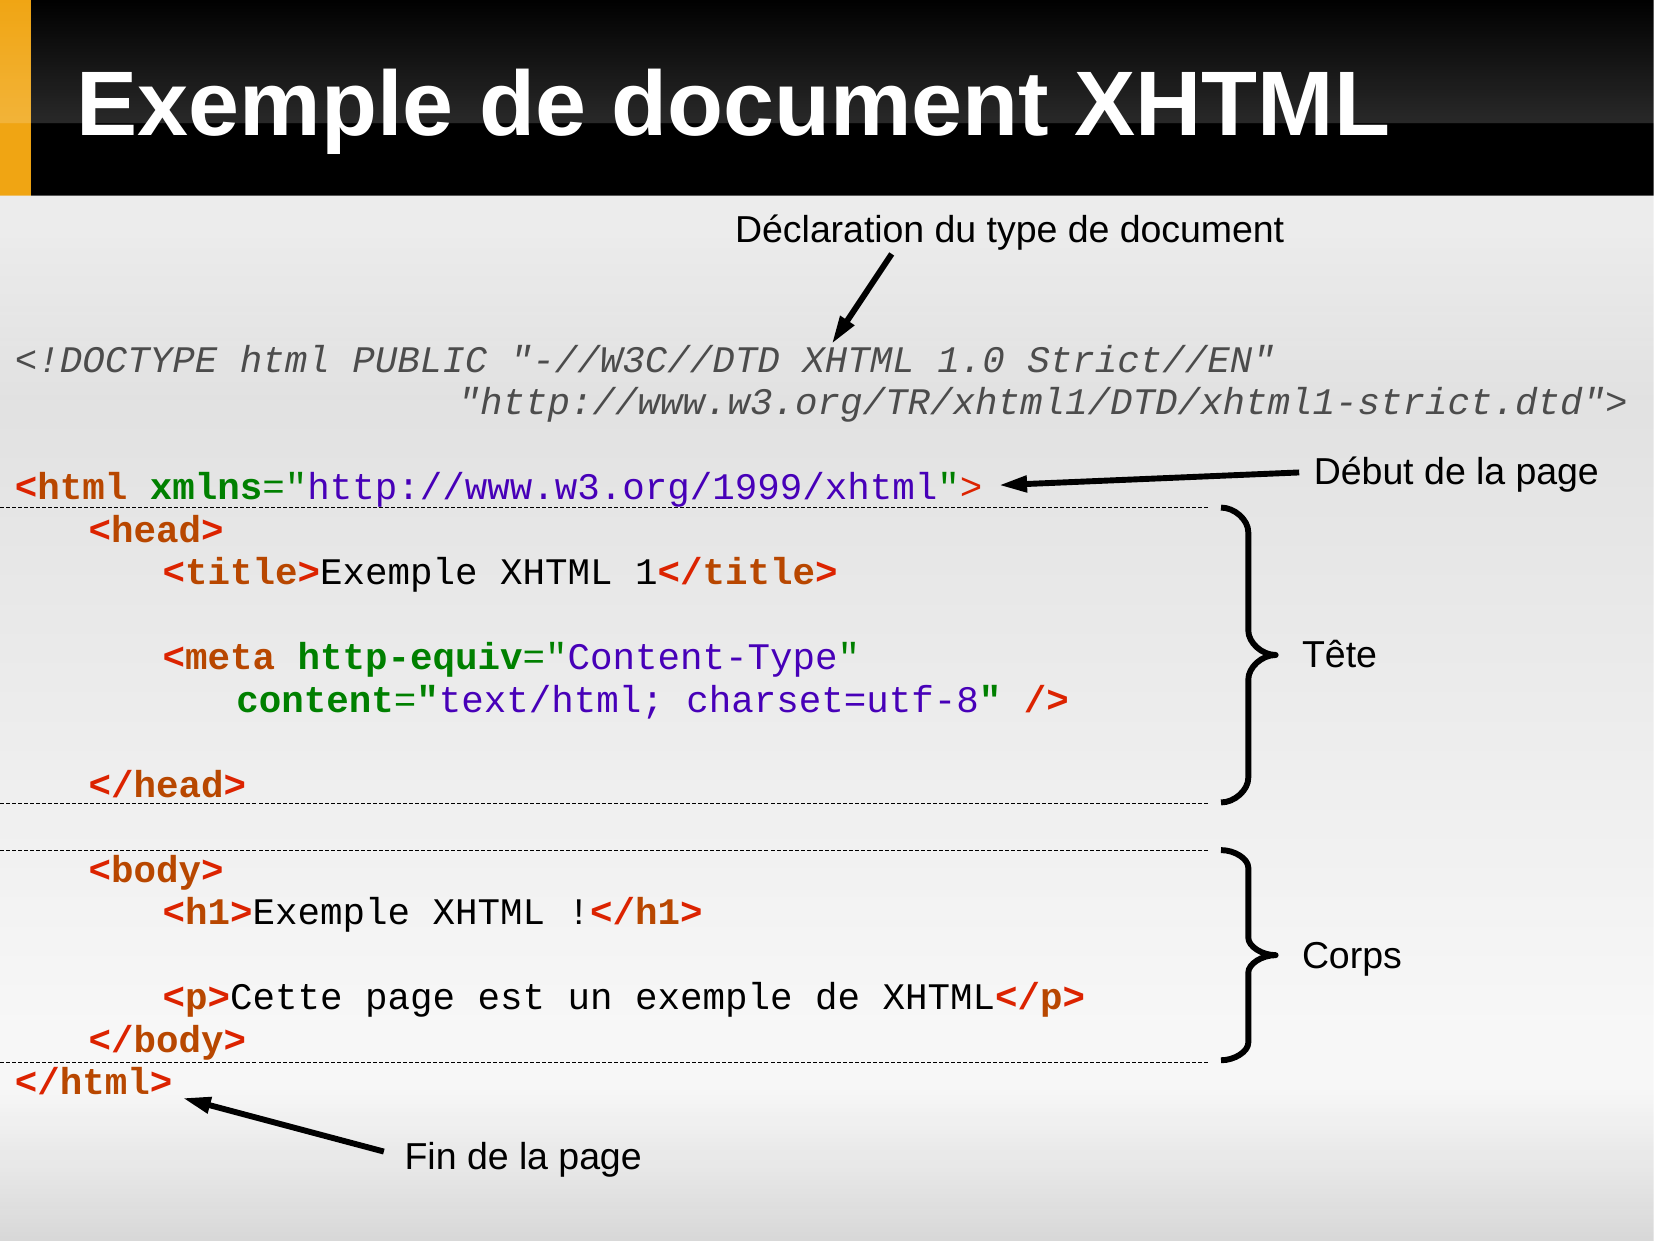

# Exemple de document XHTML
Déclaration du type de document
<!DOCTYPE html PUBLIC "-//W3C//DTD XHTML 1.0 Strict//EN"
		"http://www.w3.org/TR/xhtml1/DTD/xhtml1-strict.dtd">
<html xmlns="http://www.w3.org/1999/xhtml">
	<head>
		<title>Exemple XHTML 1</title>
		<meta http-equiv="Content-Type"
			content="text/html; charset=utf-8" />
	</head>
	<body>
		<h1>Exemple XHTML !</h1>
		<p>Cette page est un exemple de XHTML</p>
	</body>
</html>
Début de la page
Tête
Corps
Fin de la page